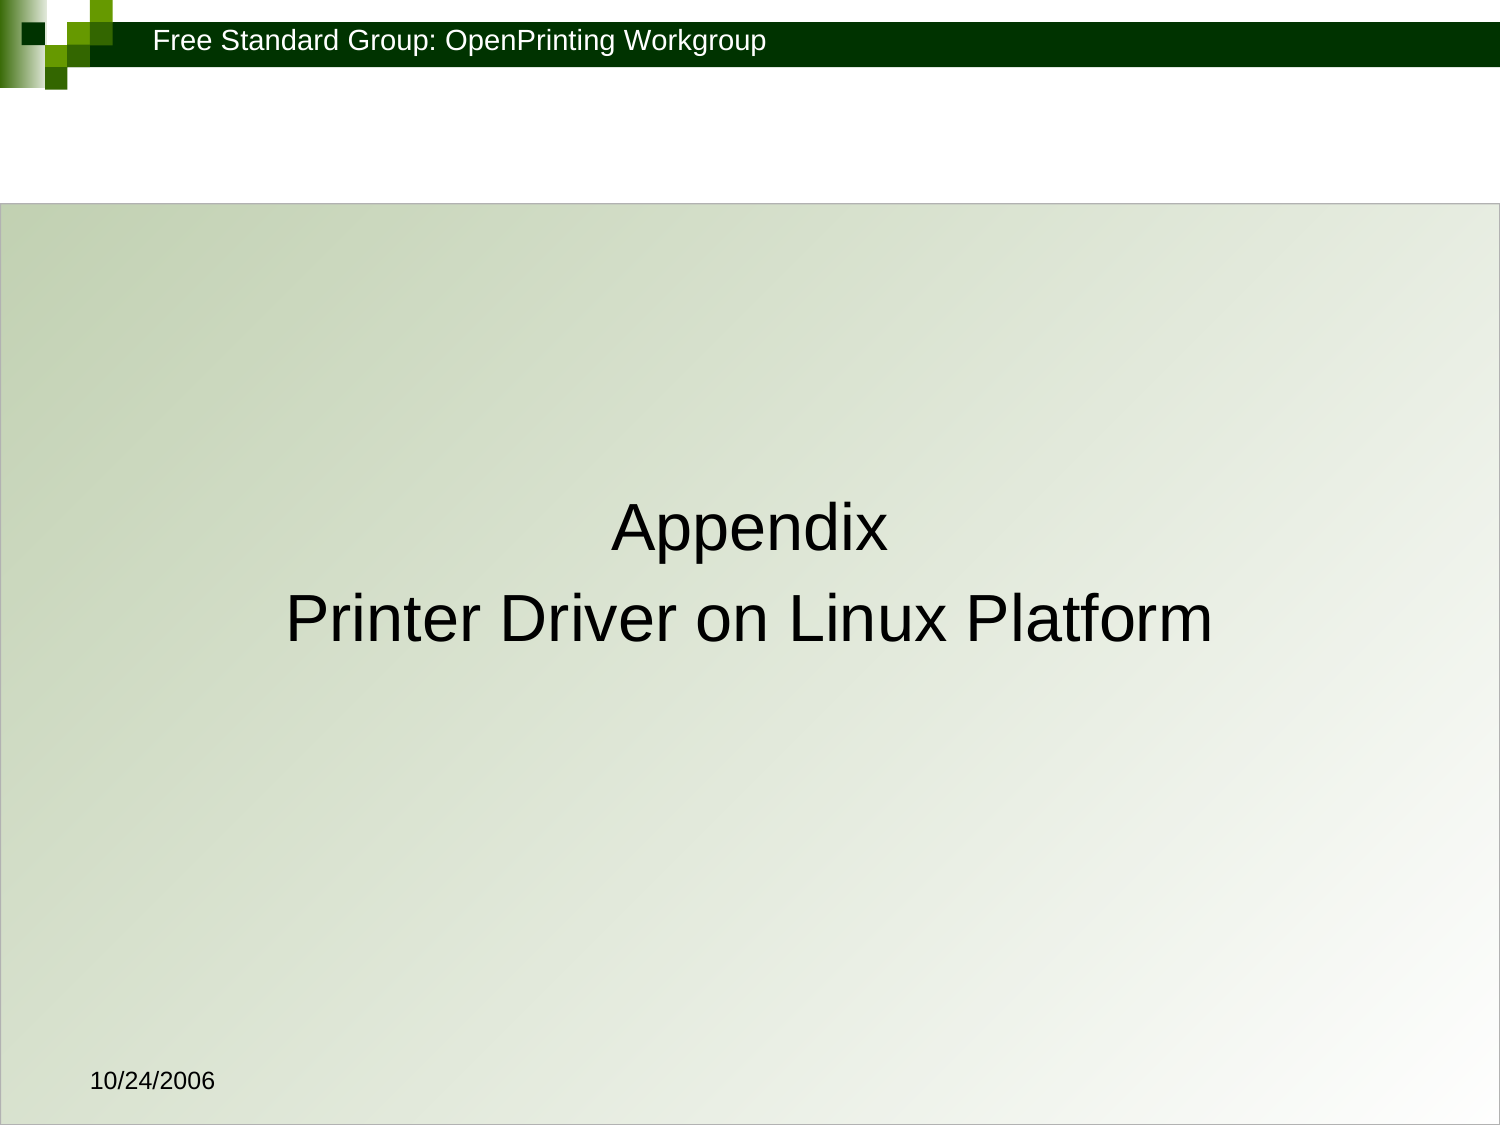

#
Appendix
Printer Driver on Linux Platform